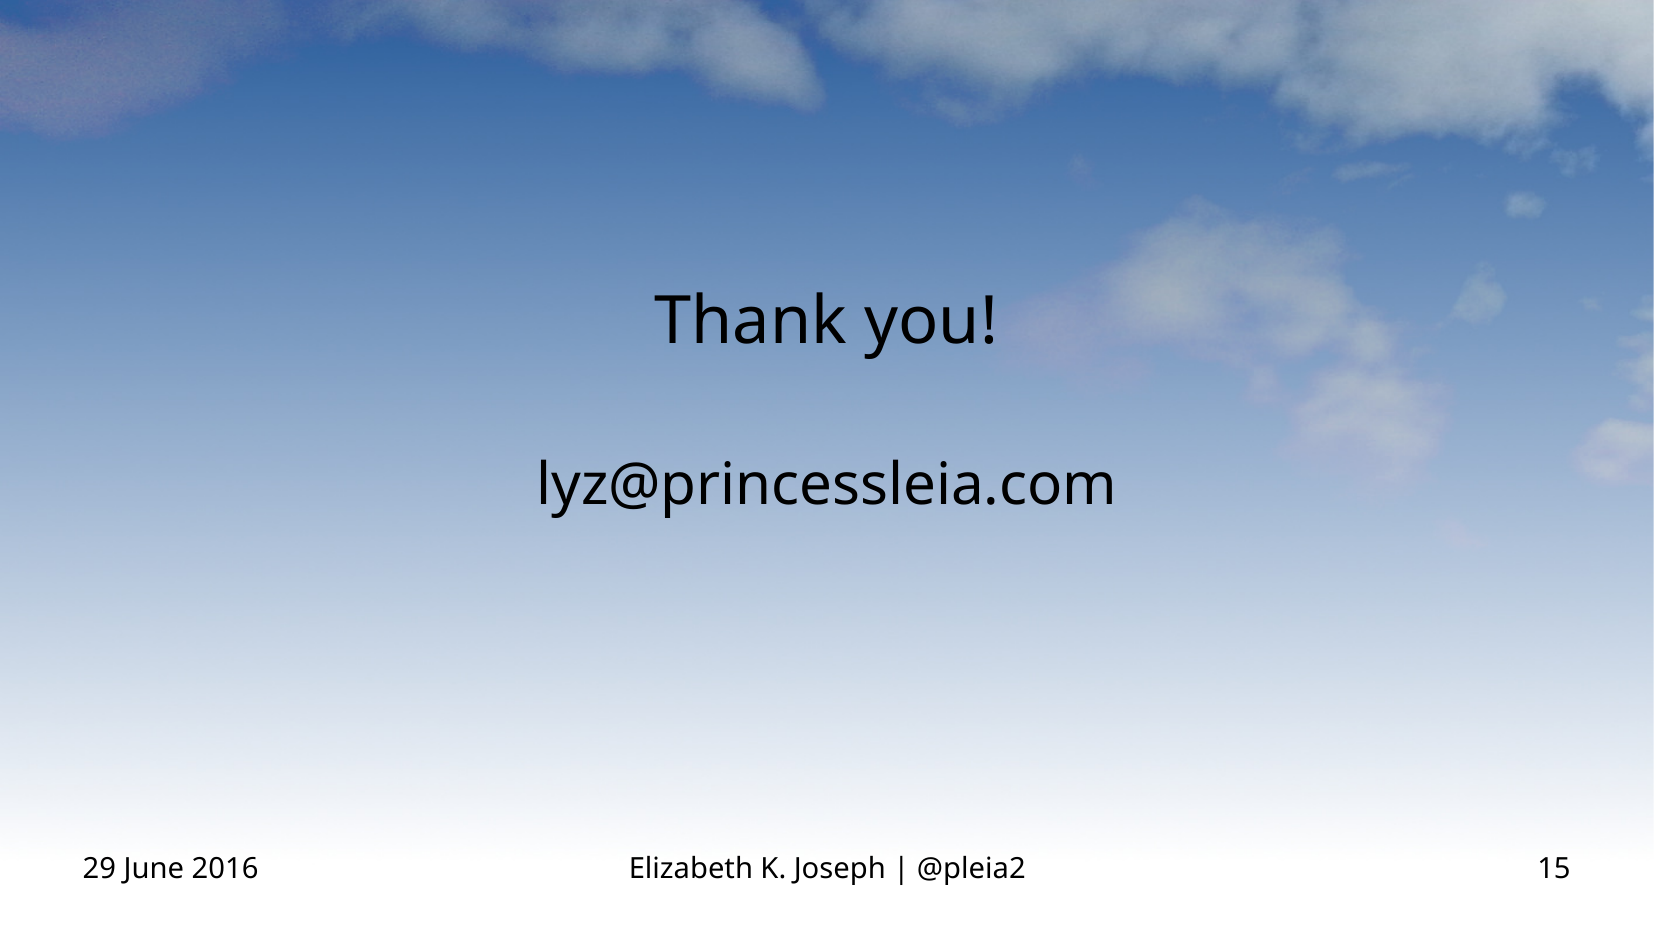

# Thank you!
lyz@princessleia.com
29 June 2016
Elizabeth K. Joseph | @pleia2
15